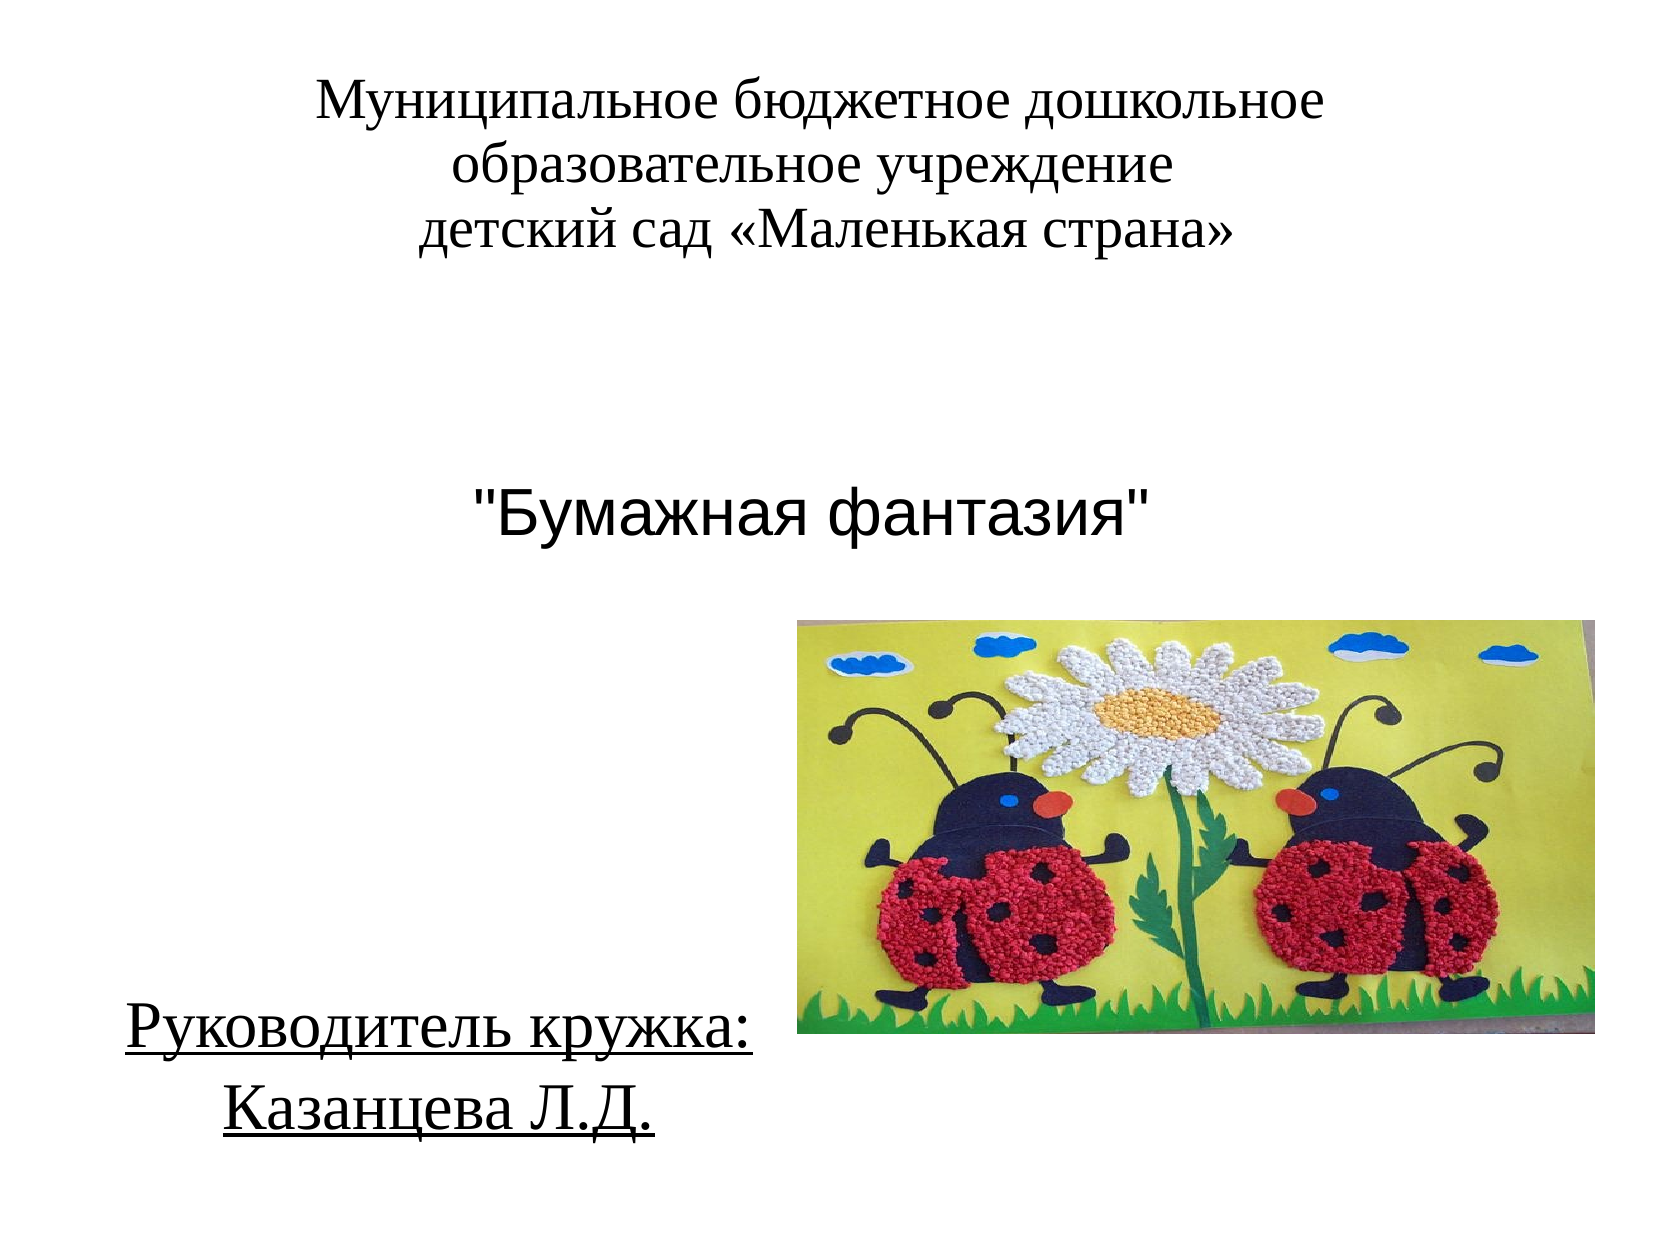

Муниципальное бюджетное дошкольное
образовательное учреждение
детский сад «Маленькая страна»
# "Бумажная фантазия"
Руководитель кружка:
Казанцева Л.Д.